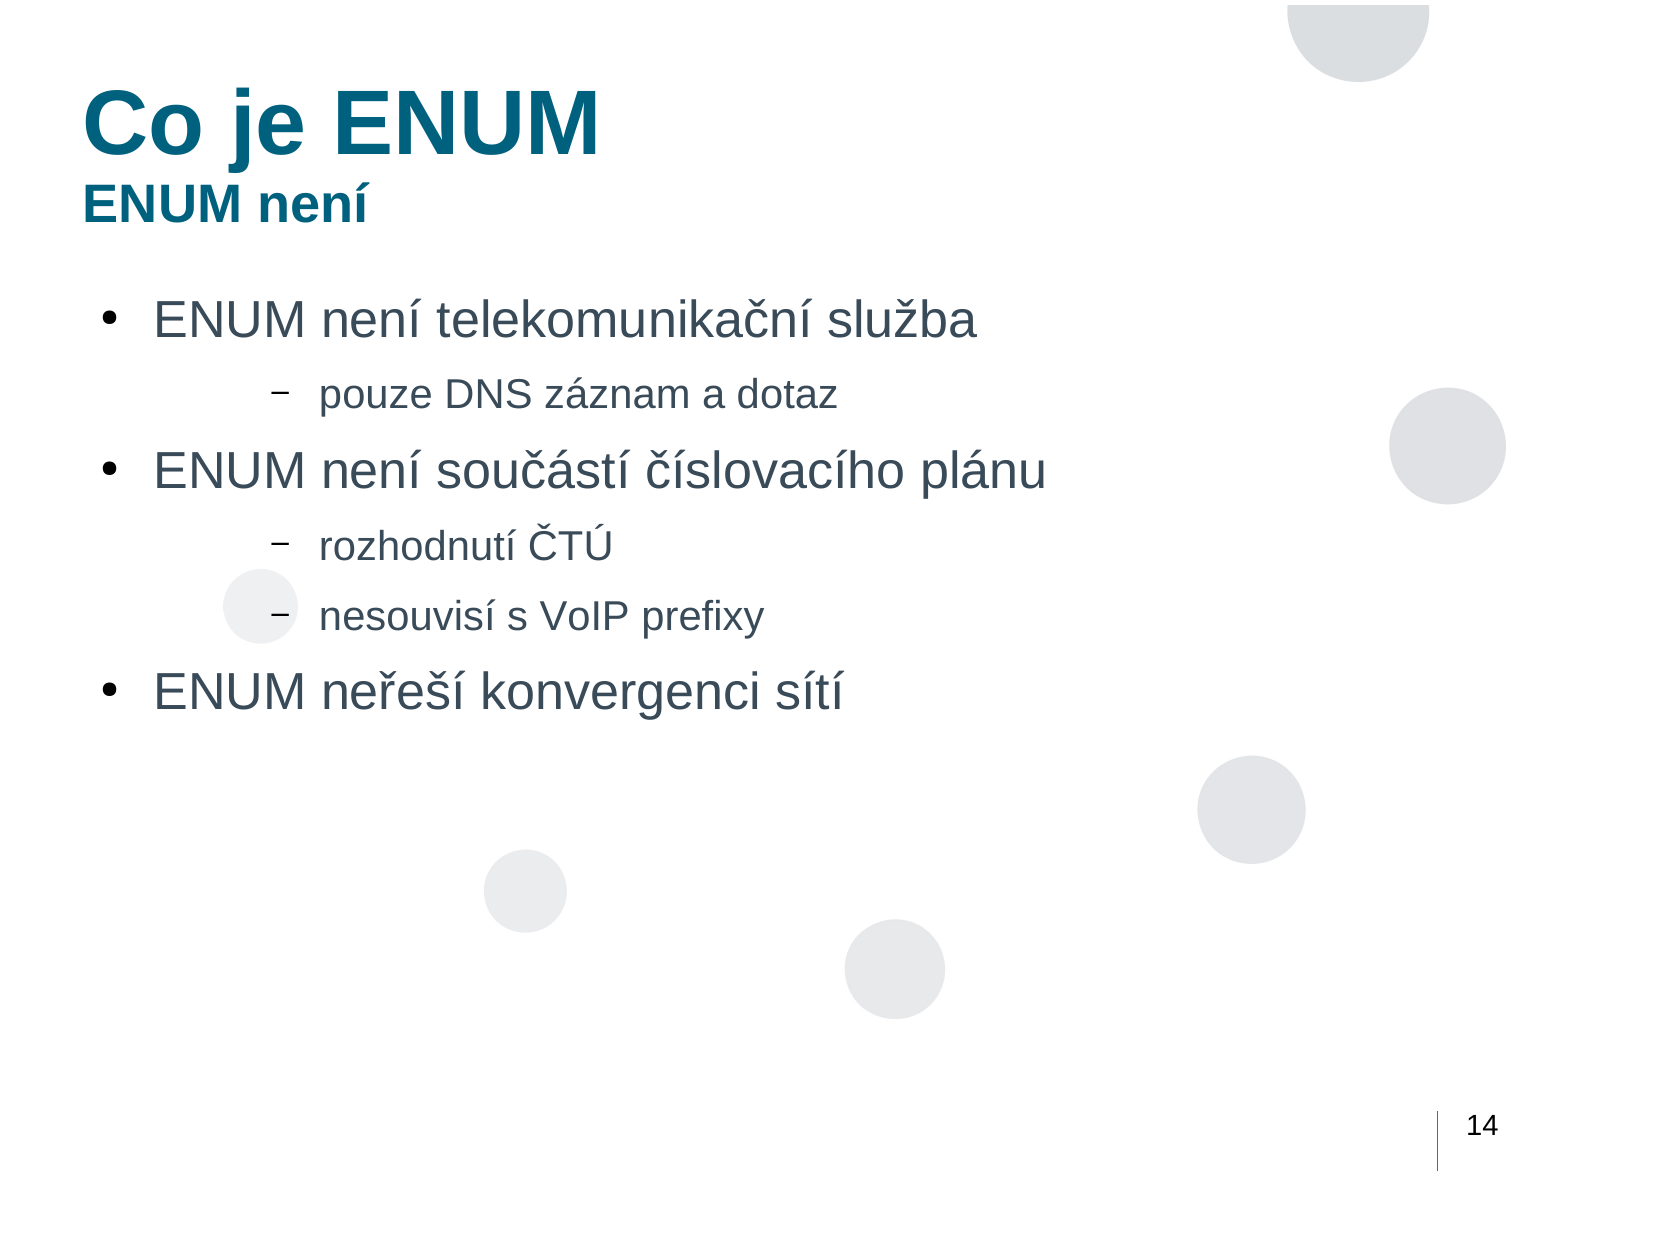

# Co je ENUM ENUM není
ENUM není telekomunikační služba
pouze DNS záznam a dotaz
ENUM není součástí číslovacího plánu
rozhodnutí ČTÚ
nesouvisí s VoIP prefixy
ENUM neřeší konvergenci sítí